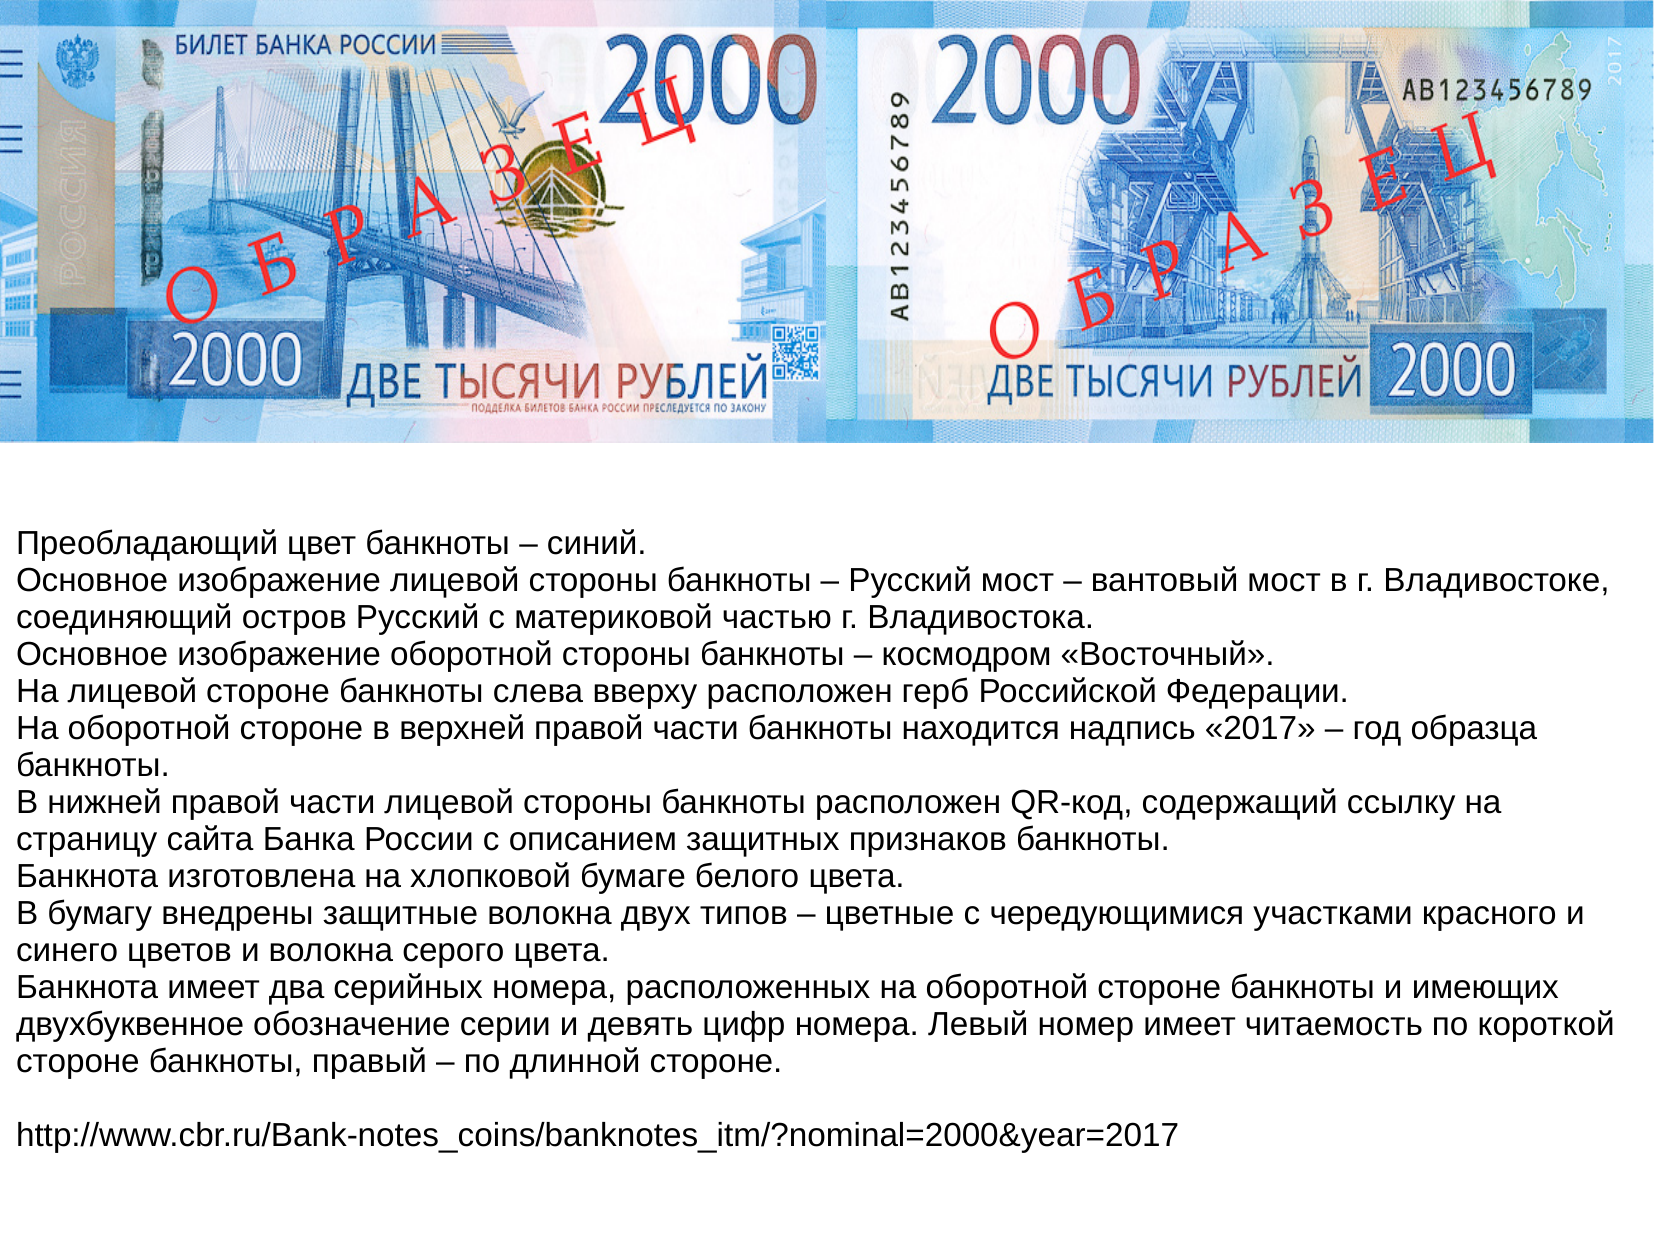

#
Преобладающий цвет банкноты – синий.
Основное изображение лицевой стороны банкноты – Русский мост – вантовый мост в г. Владивостоке, соединяющий остров Русский с материковой частью г. Владивостока.
Основное изображение оборотной стороны банкноты – космодром «Восточный».
На лицевой стороне банкноты слева вверху расположен герб Российской Федерации.
На оборотной стороне в верхней правой части банкноты находится надпись «2017» – год образца банкноты.
В нижней правой части лицевой стороны банкноты расположен QR-код, содержащий ссылку на страницу сайта Банка России с описанием защитных признаков банкноты.
Банкнота изготовлена на хлопковой бумаге белого цвета.
В бумагу внедрены защитные волокна двух типов – цветные с чередующимися участками красного и синего цветов и волокна серого цвета.
Банкнота имеет два серийных номера, расположенных на оборотной стороне банкноты и имеющих двухбуквенное обозначение серии и девять цифр номера. Левый номер имеет читаемость по короткой стороне банкноты, правый – по длинной стороне.
http://www.cbr.ru/Bank-notes_coins/banknotes_itm/?nominal=2000&year=2017